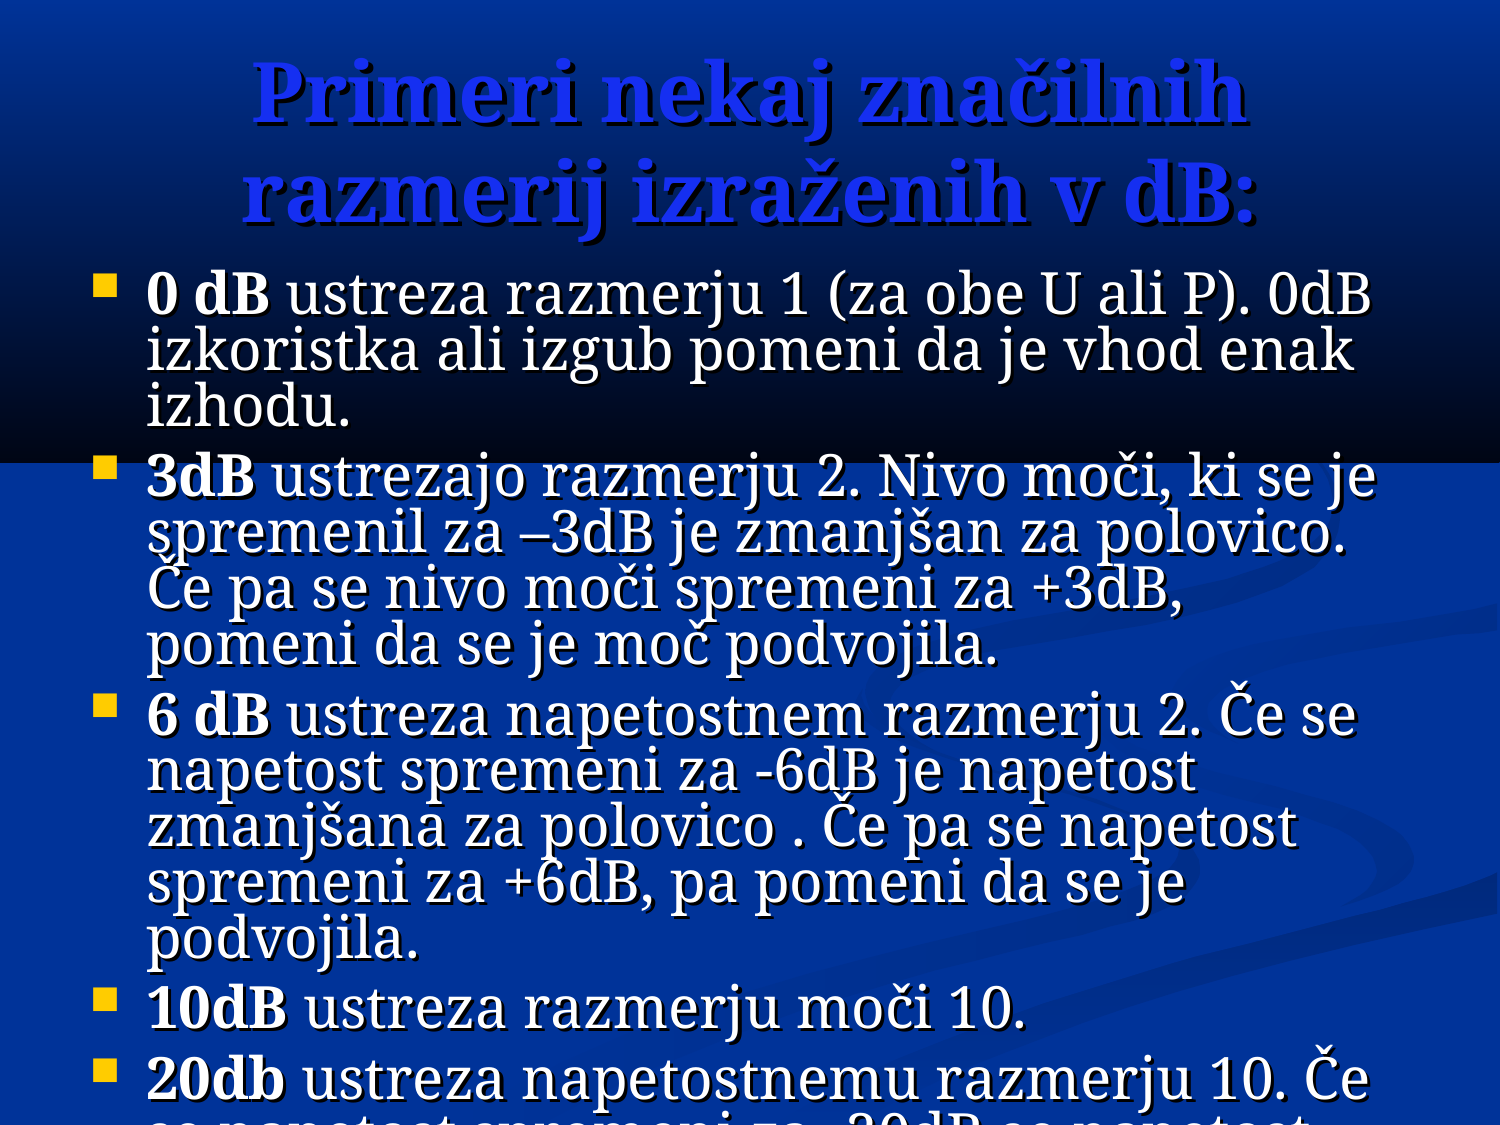

# Primeri nekaj značilnih razmerij izraženih v dB:
0 dB ustreza razmerju 1 (za obe U ali P). 0dB izkoristka ali izgub pomeni da je vhod enak izhodu.
3dB ustrezajo razmerju 2. Nivo moči, ki se je spremenil za –3dB je zmanjšan za polovico. Če pa se nivo moči spremeni za +3dB, pomeni da se je moč podvojila.
6 dB ustreza napetostnem razmerju 2. Če se napetost spremeni za -6dB je napetost zmanjšana za polovico . Če pa se napetost spremeni za +6dB, pa pomeni da se je podvojila.
10dB ustreza razmerju moči 10.
20db ustreza napetostnemu razmerju 10. Če se napetost spremeni za -20dB se napetost zmanjša za 10krat